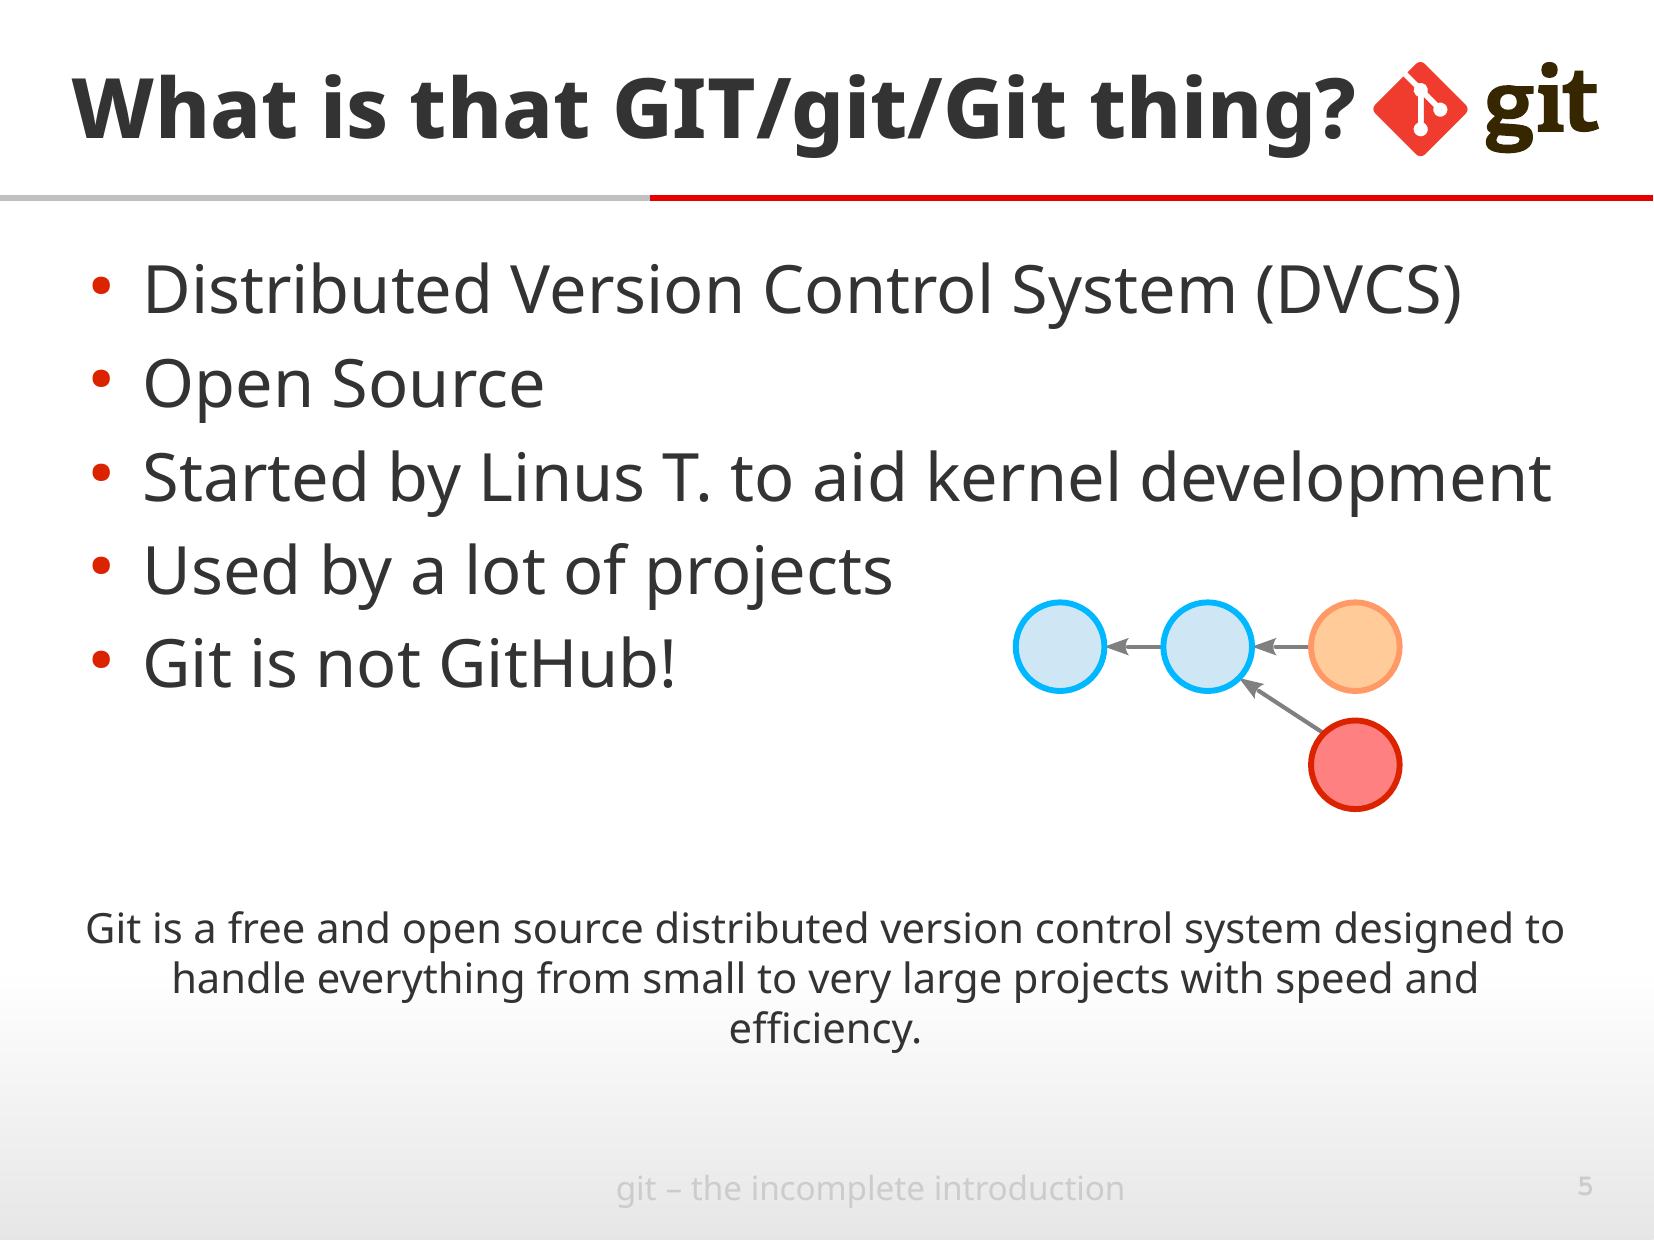

# What is that GIT/git/Git thing?
Distributed Version Control System (DVCS)
Open Source
Started by Linus T. to aid kernel development
Used by a lot of projects
Git is not GitHub!
Git is a free and open source distributed version control system designed to handle everything from small to very large projects with speed and efficiency.
5